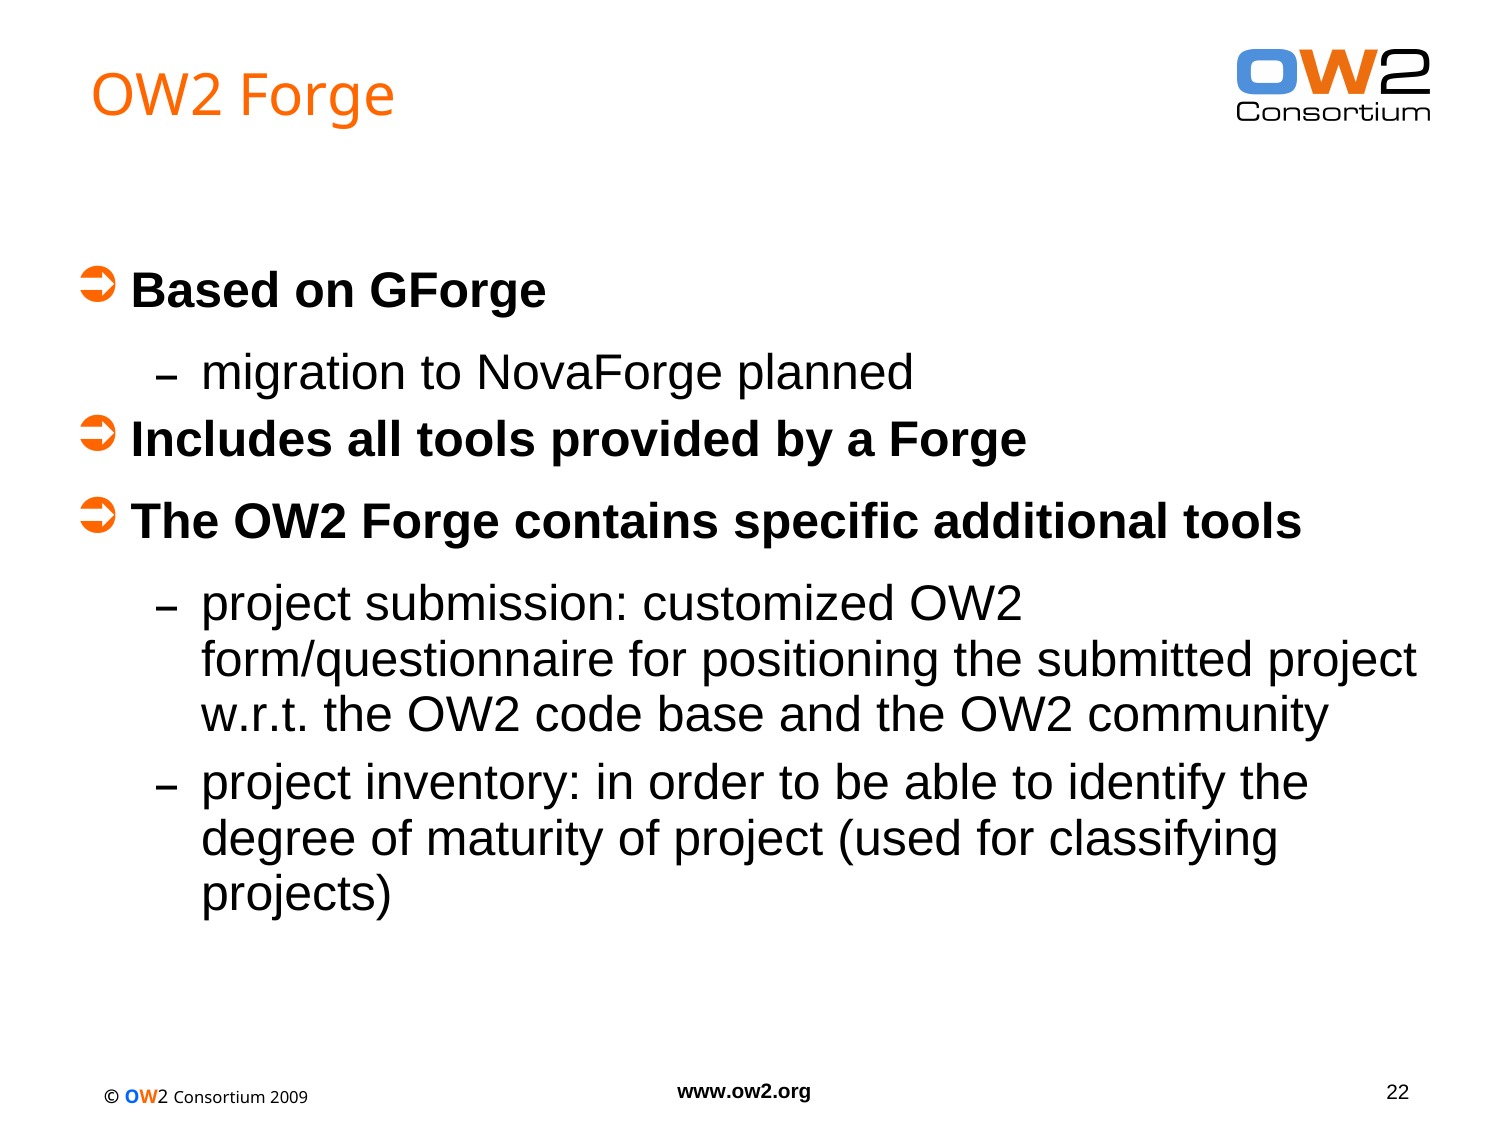

# OW2 Forge
Based on GForge
migration to NovaForge planned
Includes all tools provided by a Forge
The OW2 Forge contains specific additional tools
project submission: customized OW2 form/questionnaire for positioning the submitted project w.r.t. the OW2 code base and the OW2 community
project inventory: in order to be able to identify the degree of maturity of project (used for classifying projects)
22